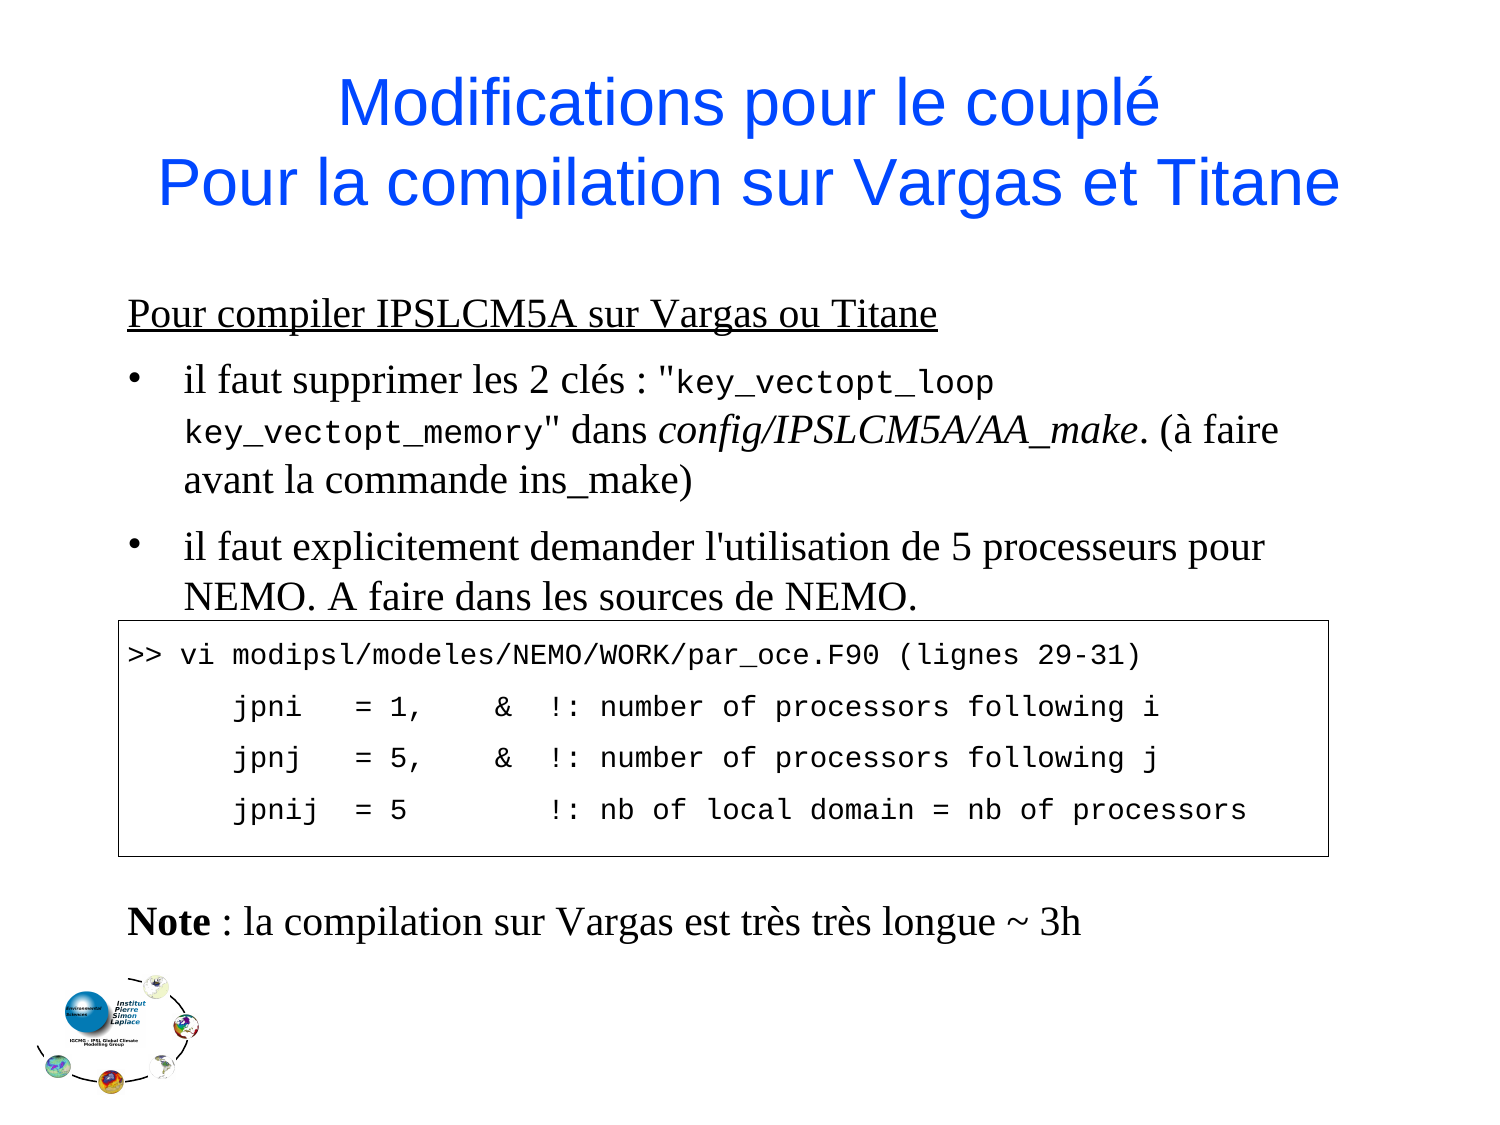

# Modifications pour le couplé Pour la compilation sur Vargas et Titane
Pour compiler IPSLCM5A sur Vargas ou Titane
il faut supprimer les 2 clés : "key_vectopt_loop key_vectopt_memory" dans config/IPSLCM5A/AA_make. (à faire avant la commande ins_make)
il faut explicitement demander l'utilisation de 5 processeurs pour NEMO. A faire dans les sources de NEMO.
>> vi modipsl/modeles/NEMO/WORK/par_oce.F90 (lignes 29-31)
 jpni = 1, & !: number of processors following i
 jpnj = 5, & !: number of processors following j
 jpnij = 5 !: nb of local domain = nb of processors
Note : la compilation sur Vargas est très très longue ~ 3h